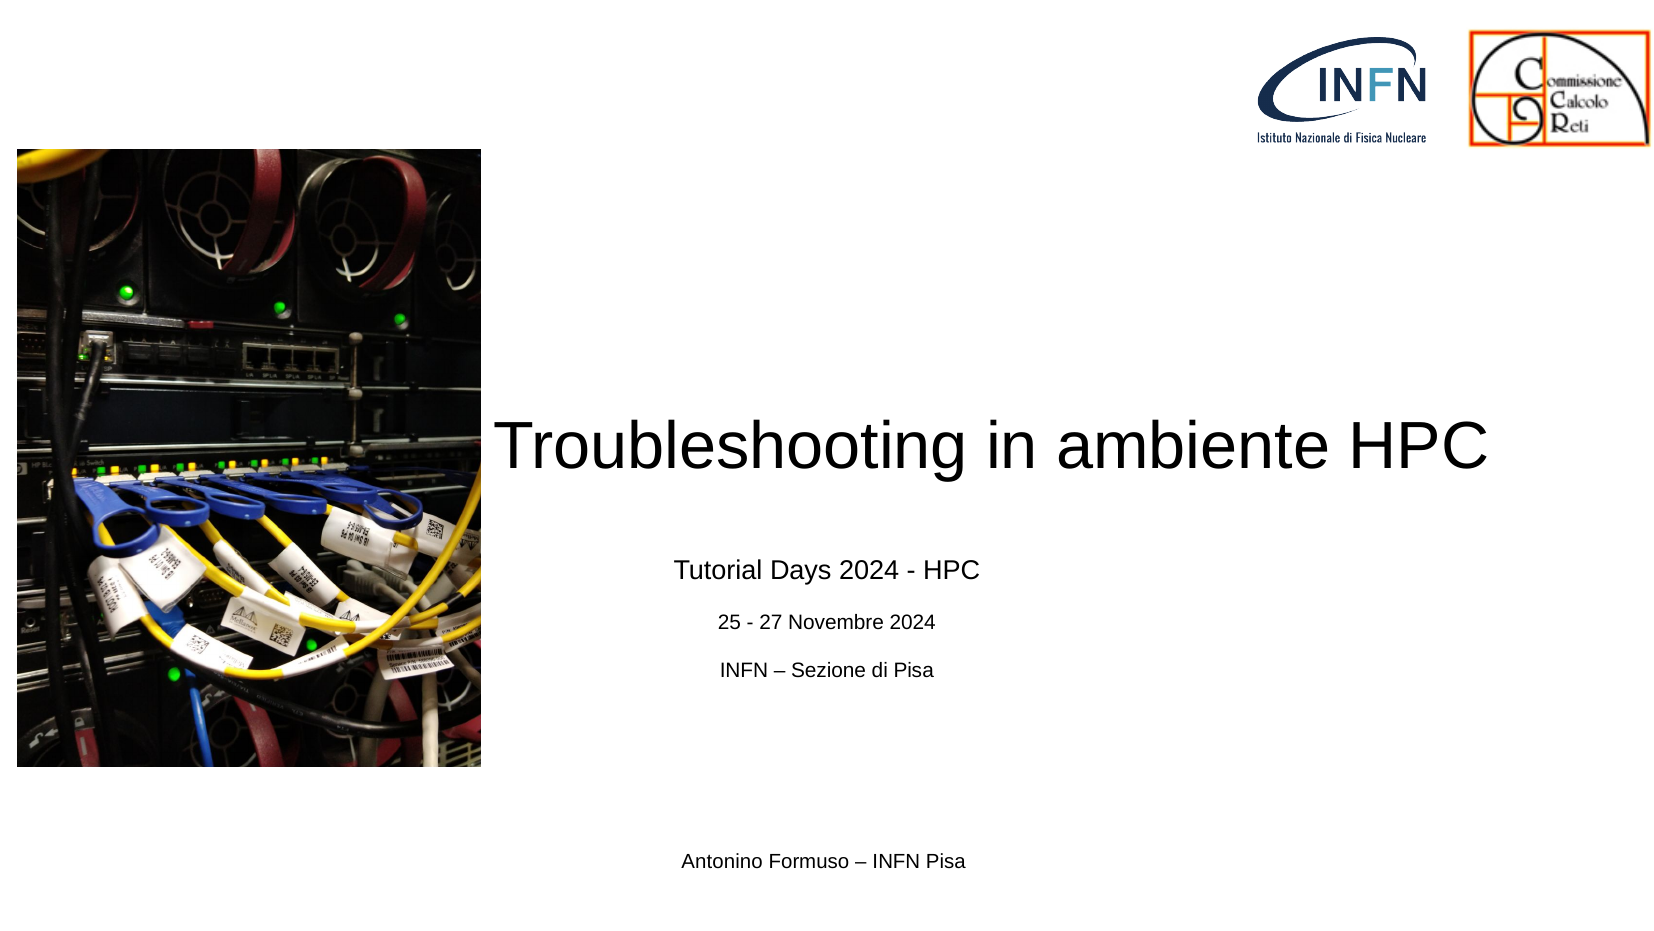

# Troubleshooting in ambiente HPC
Tutorial Days 2024 - HPC
25 - 27 Novembre 2024
INFN – Sezione di Pisa
 Antonino Formuso – INFN Pisa